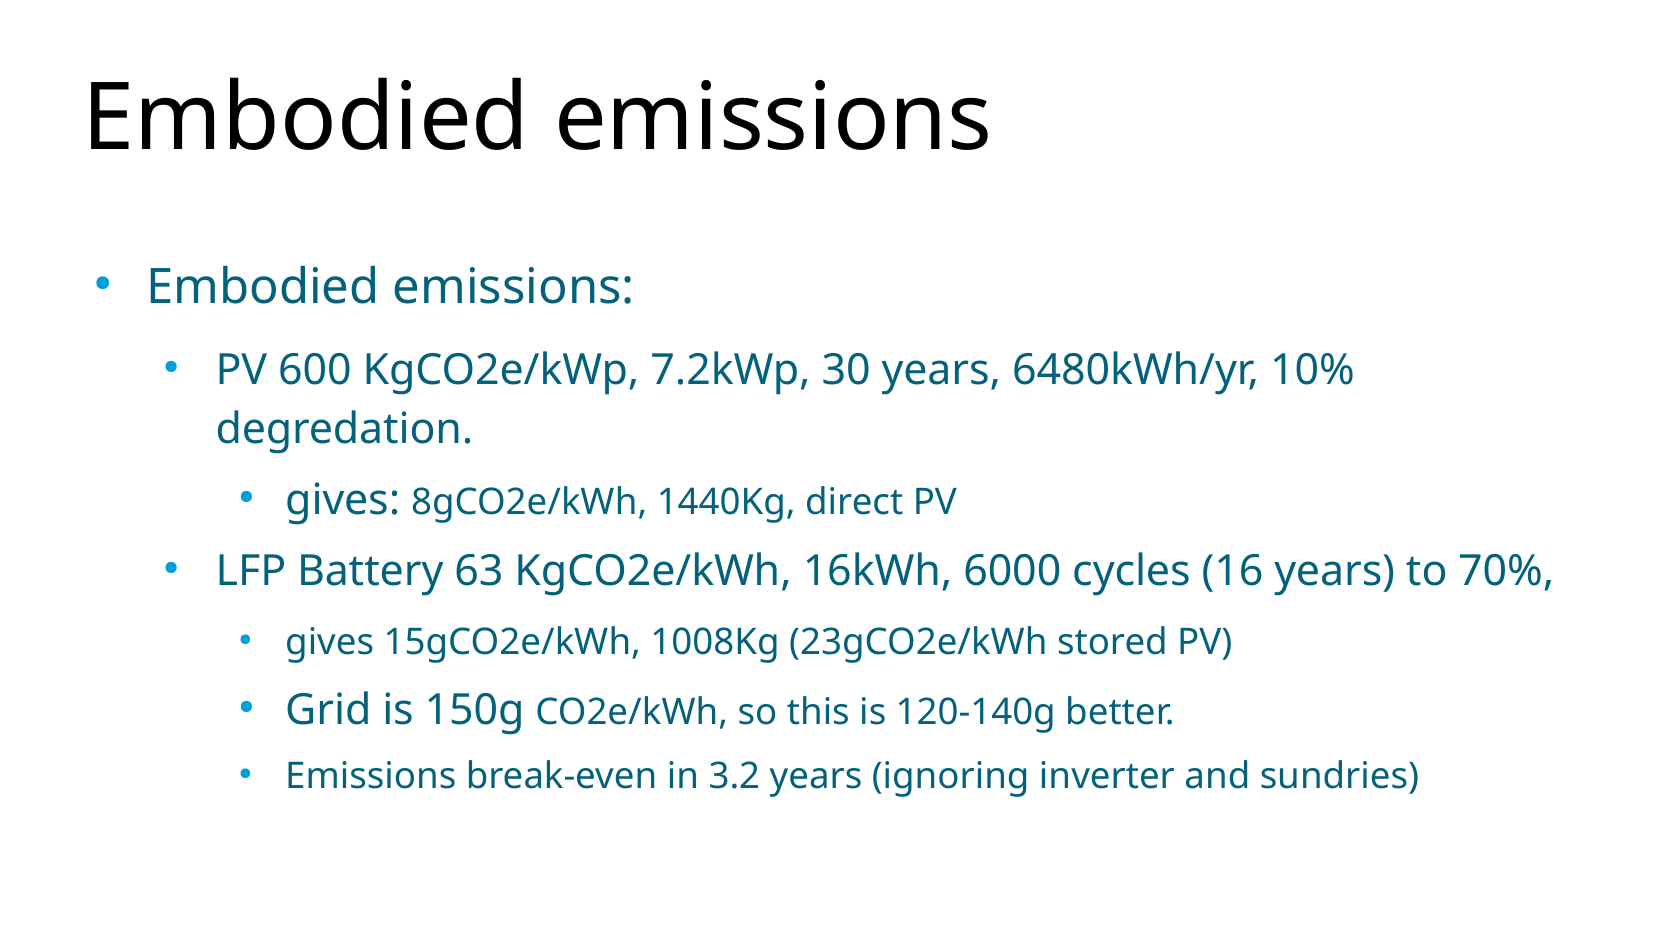

# Embodied emissions
Embodied emissions:
PV 600 KgCO2e/kWp, 7.2kWp, 30 years, 6480kWh/yr, 10% degredation.
gives: 8gCO2e/kWh, 1440Kg, direct PV
LFP Battery 63 KgCO2e/kWh, 16kWh, 6000 cycles (16 years) to 70%,
gives 15gCO2e/kWh, 1008Kg (23gCO2e/kWh stored PV)
Grid is 150g CO2e/kWh, so this is 120-140g better.
Emissions break-even in 3.2 years (ignoring inverter and sundries)